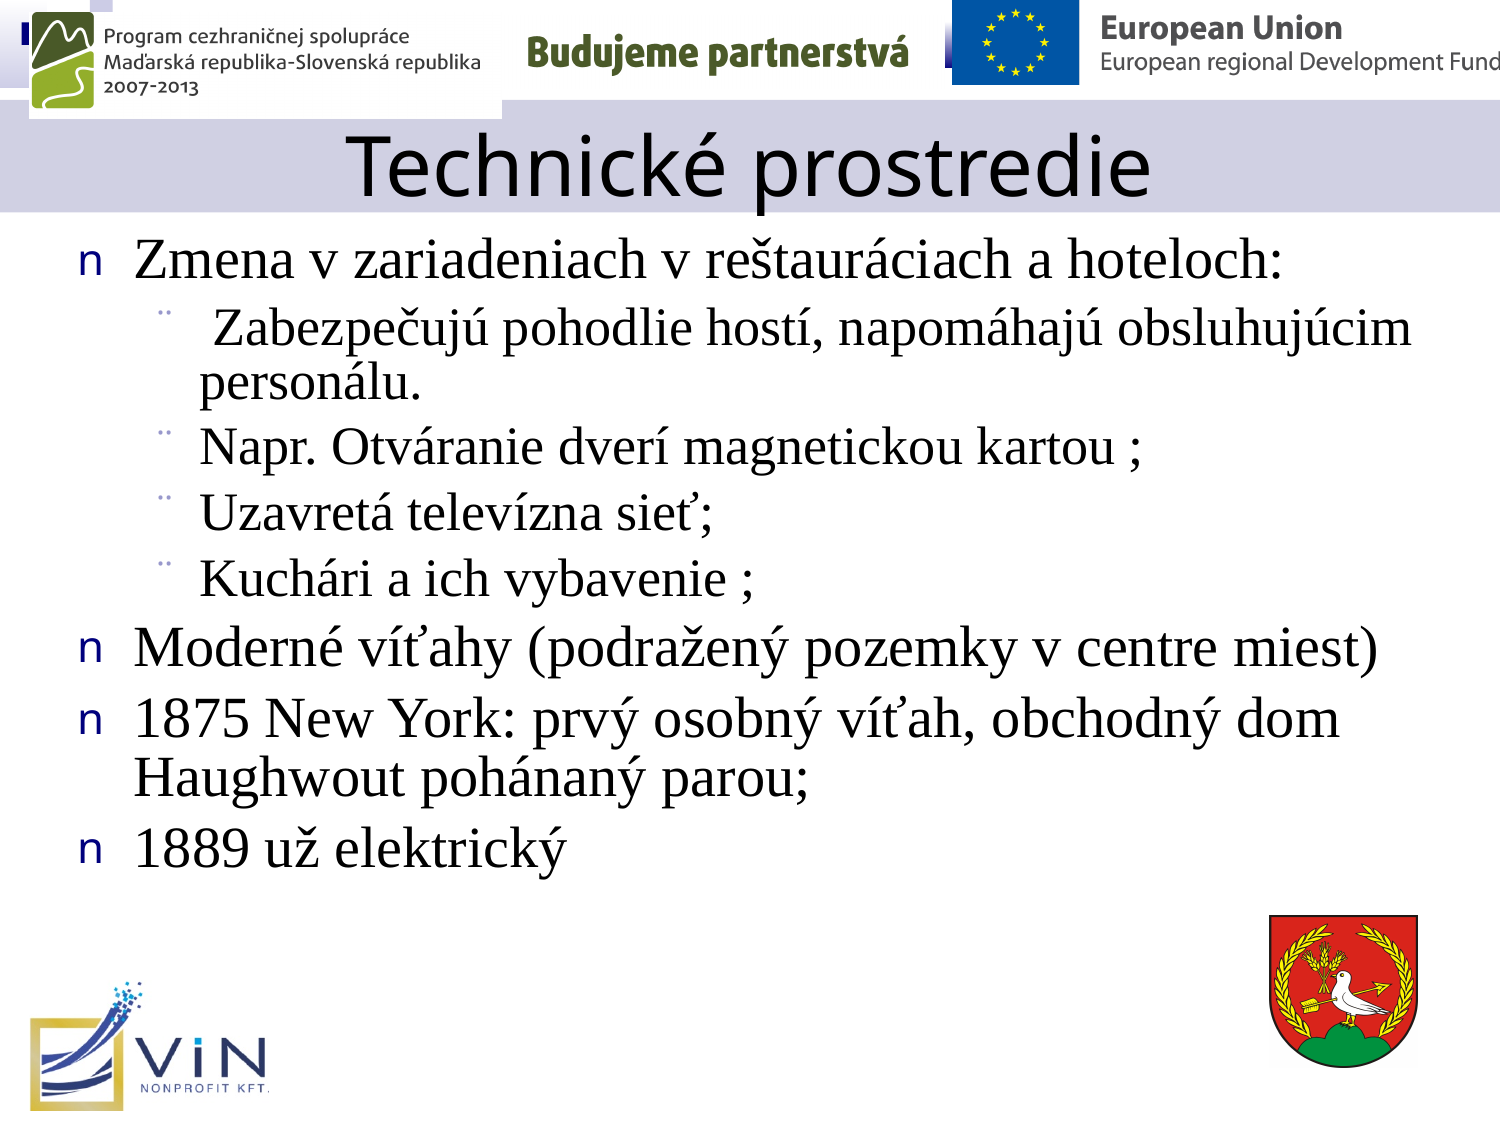

Technické prostredie
# Zmena v zariadeniach v reštauráciach a hoteloch:
 Zabezpečujú pohodlie hostí, napomáhajú obsluhujúcim personálu.
Napr. Otváranie dverí magnetickou kartou ;
Uzavretá televízna sieť;
Kuchári a ich vybavenie ;
Moderné víťahy (podražený pozemky v centre miest)
1875 New York: prvý osobný víťah, obchodný dom Haughwout pohánaný parou;
1889 už elektrický